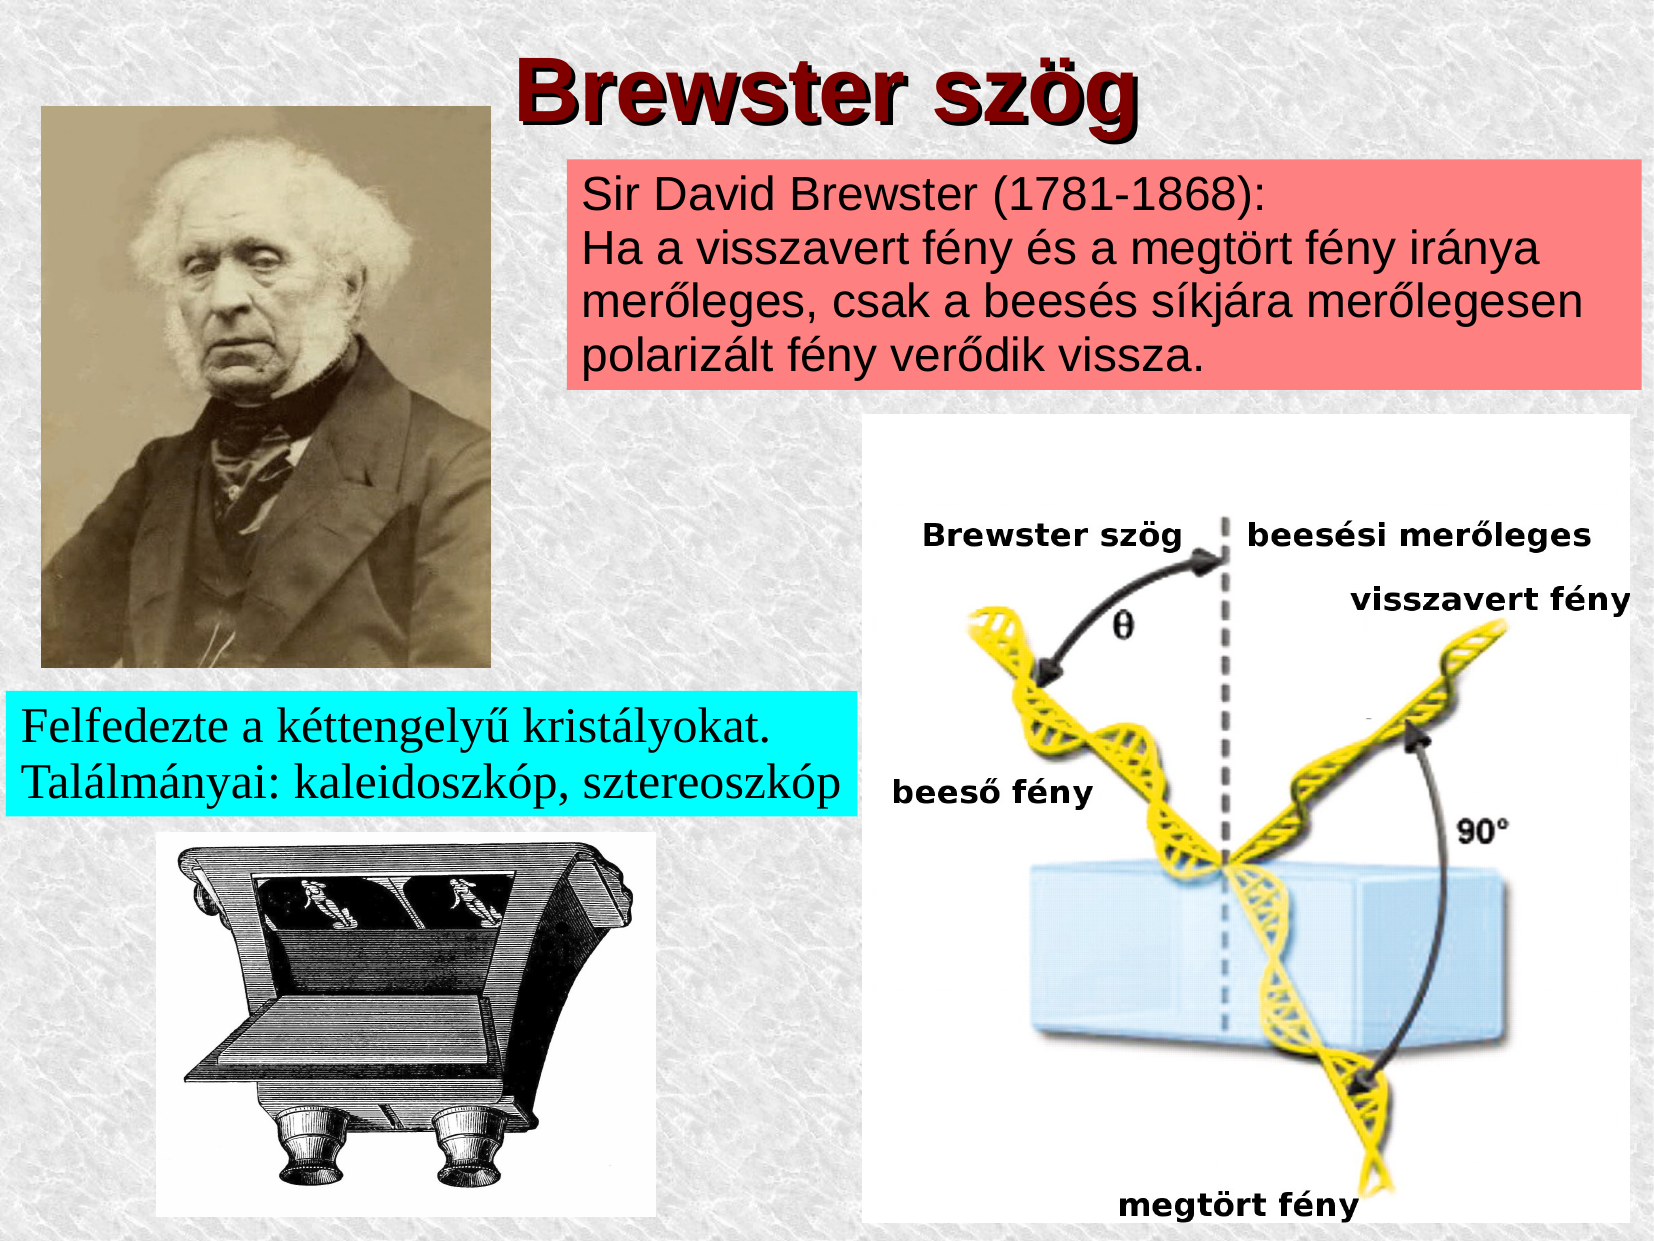

# Brewster szög
Sir David Brewster (1781-1868):
Ha a visszavert fény és a megtört fény iránya merőleges, csak a beesés síkjára merőlegesen polarizált fény verődik vissza.
Felfedezte a kéttengelyű kristályokat.
Találmányai: kaleidoszkóp, sztereoszkóp